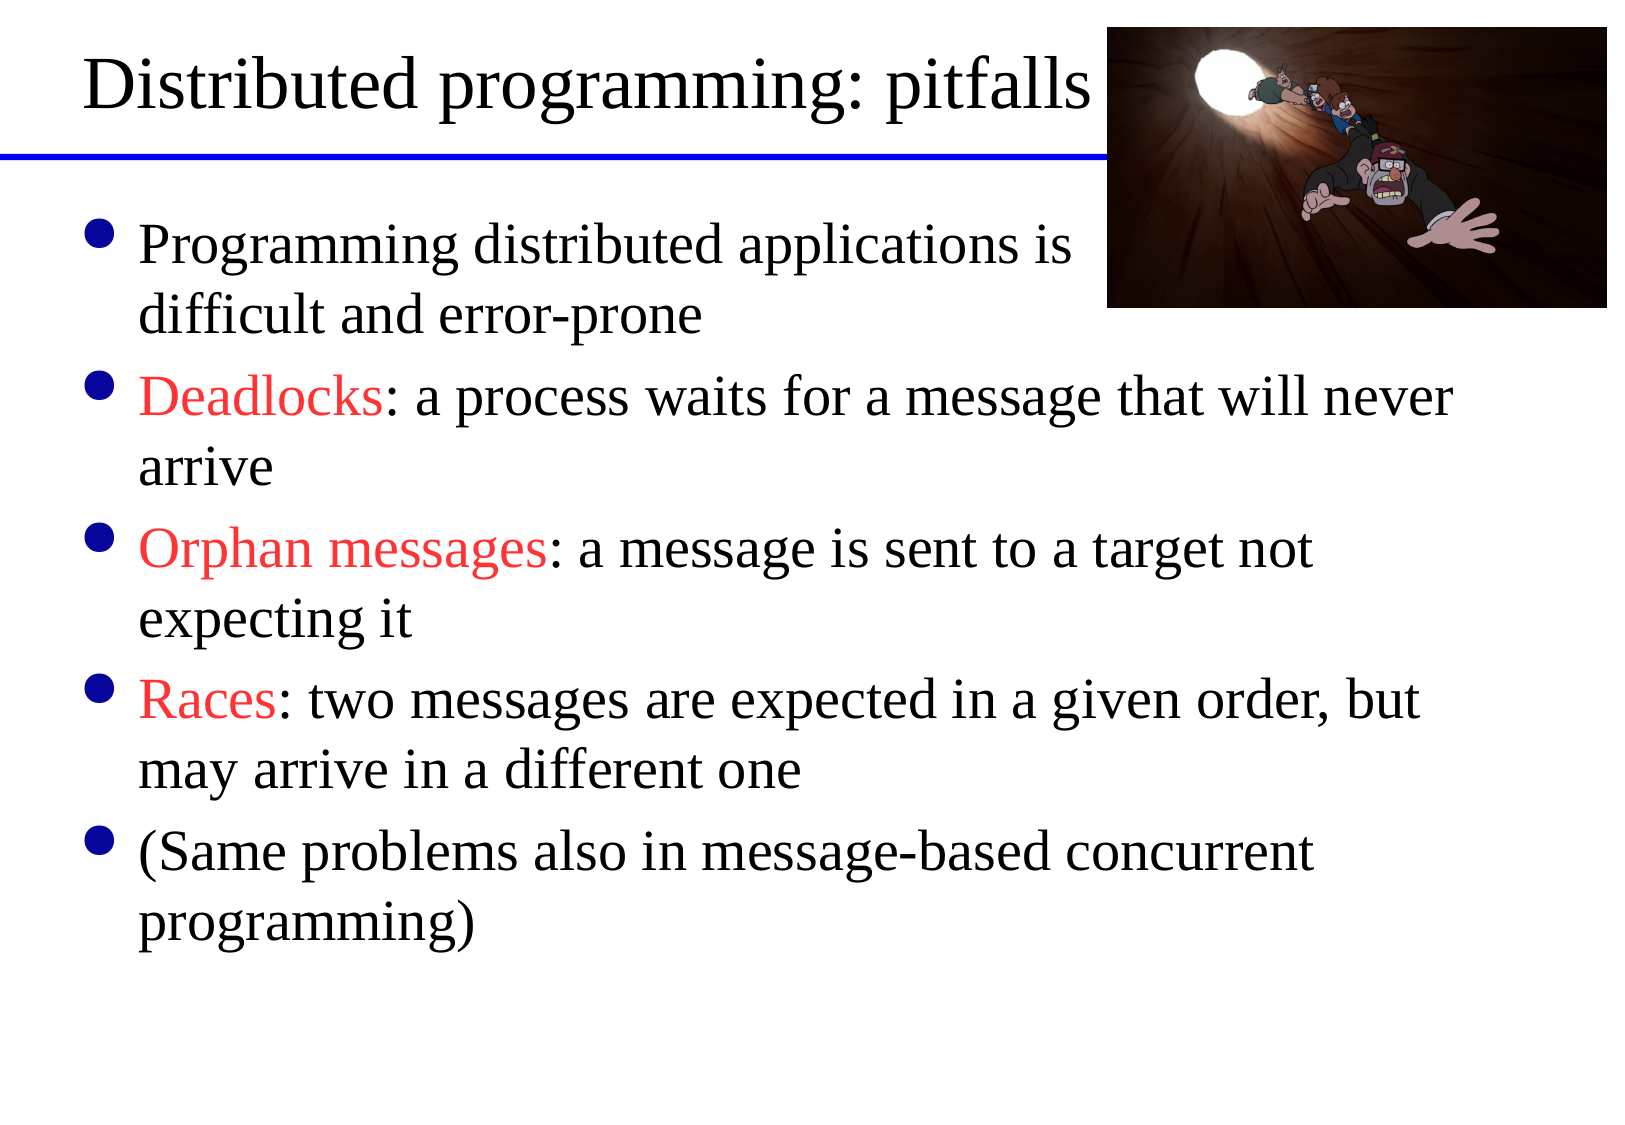

# Distributed programming: pitfalls
Programming distributed applications is
difficult and error-prone
Deadlocks: a process waits for a message that will never arrive
Orphan messages: a message is sent to a target not expecting it
Races: two messages are expected in a given order, but may arrive in a different one
(Same problems also in message-based concurrent programming)